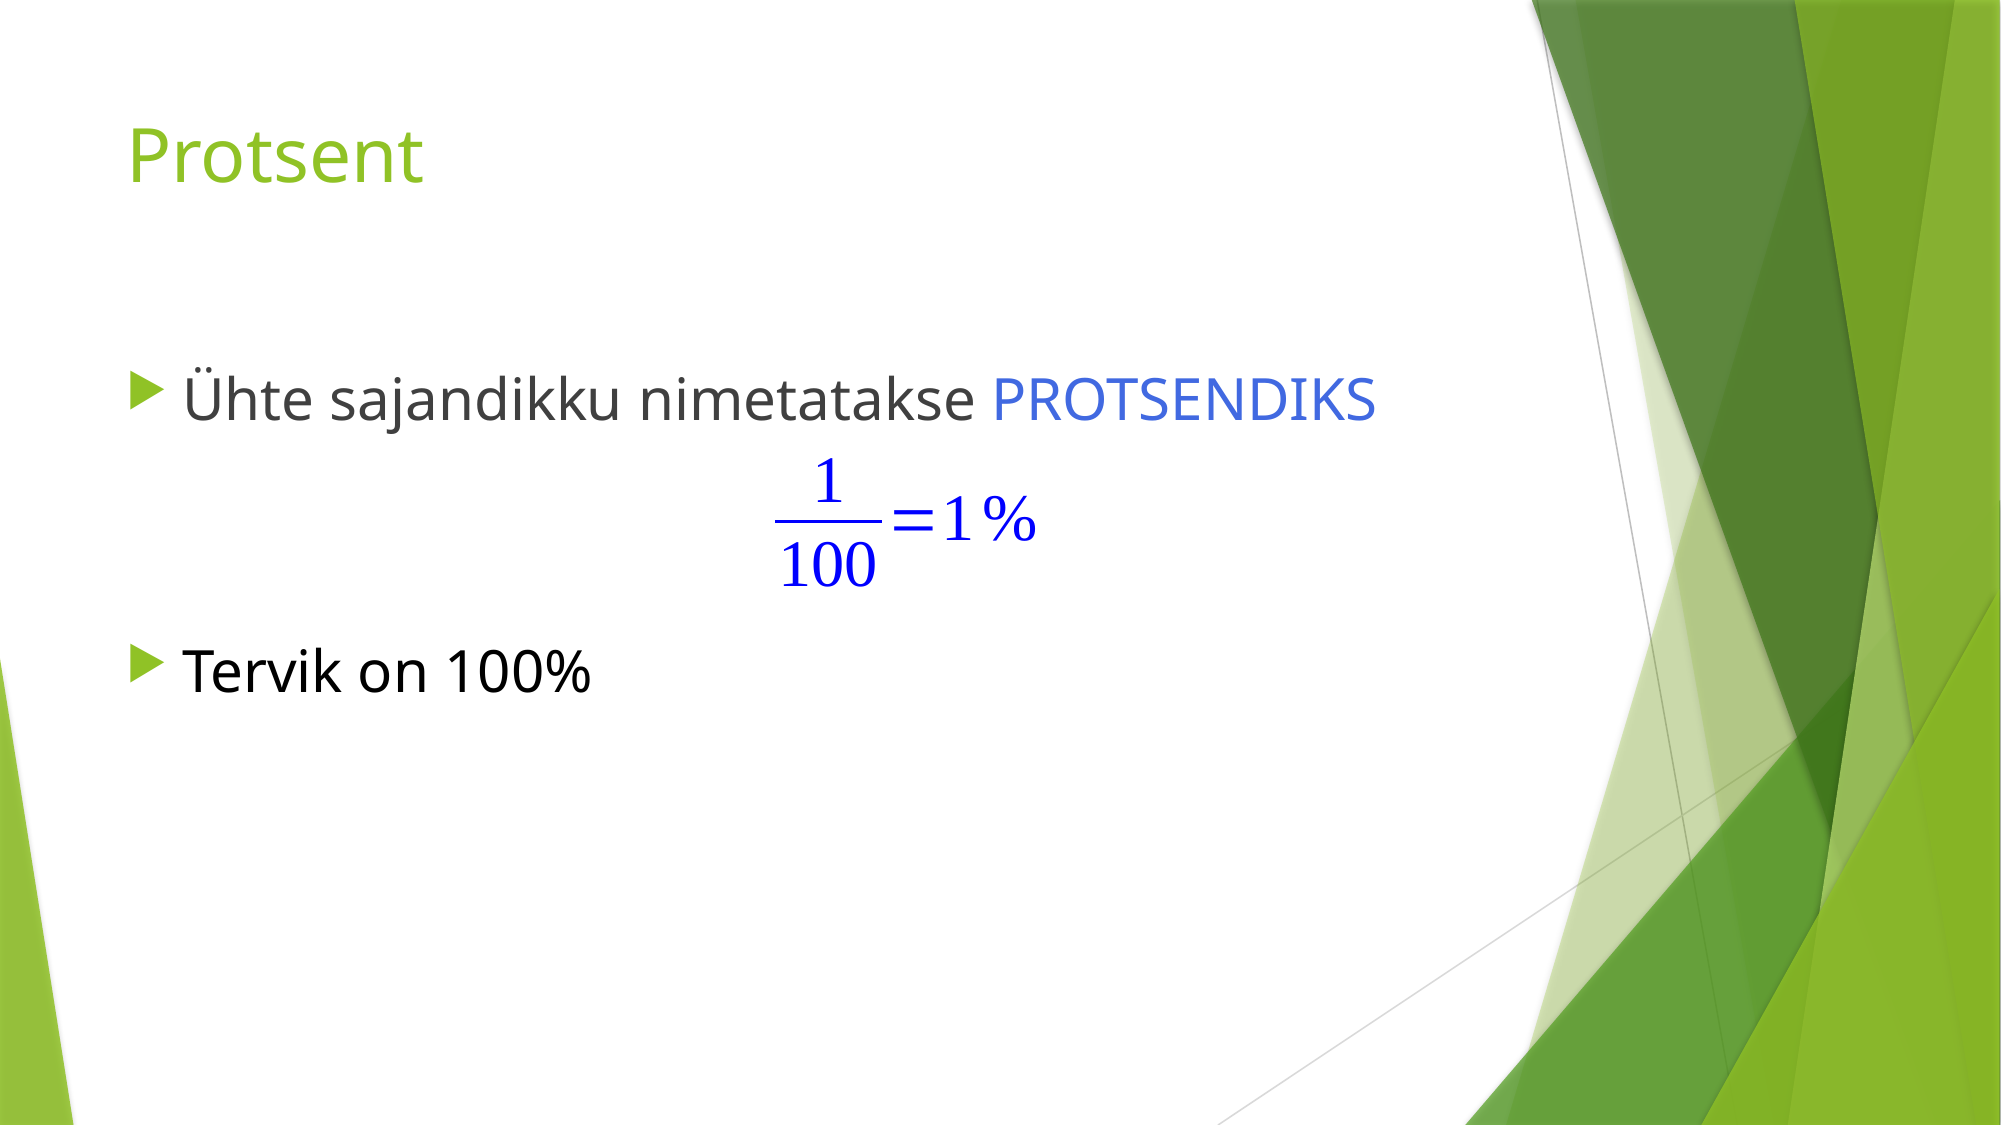

# Protsent
Ühte sajandikku nimetatakse PROTSENDIKS
Tervik on 100%